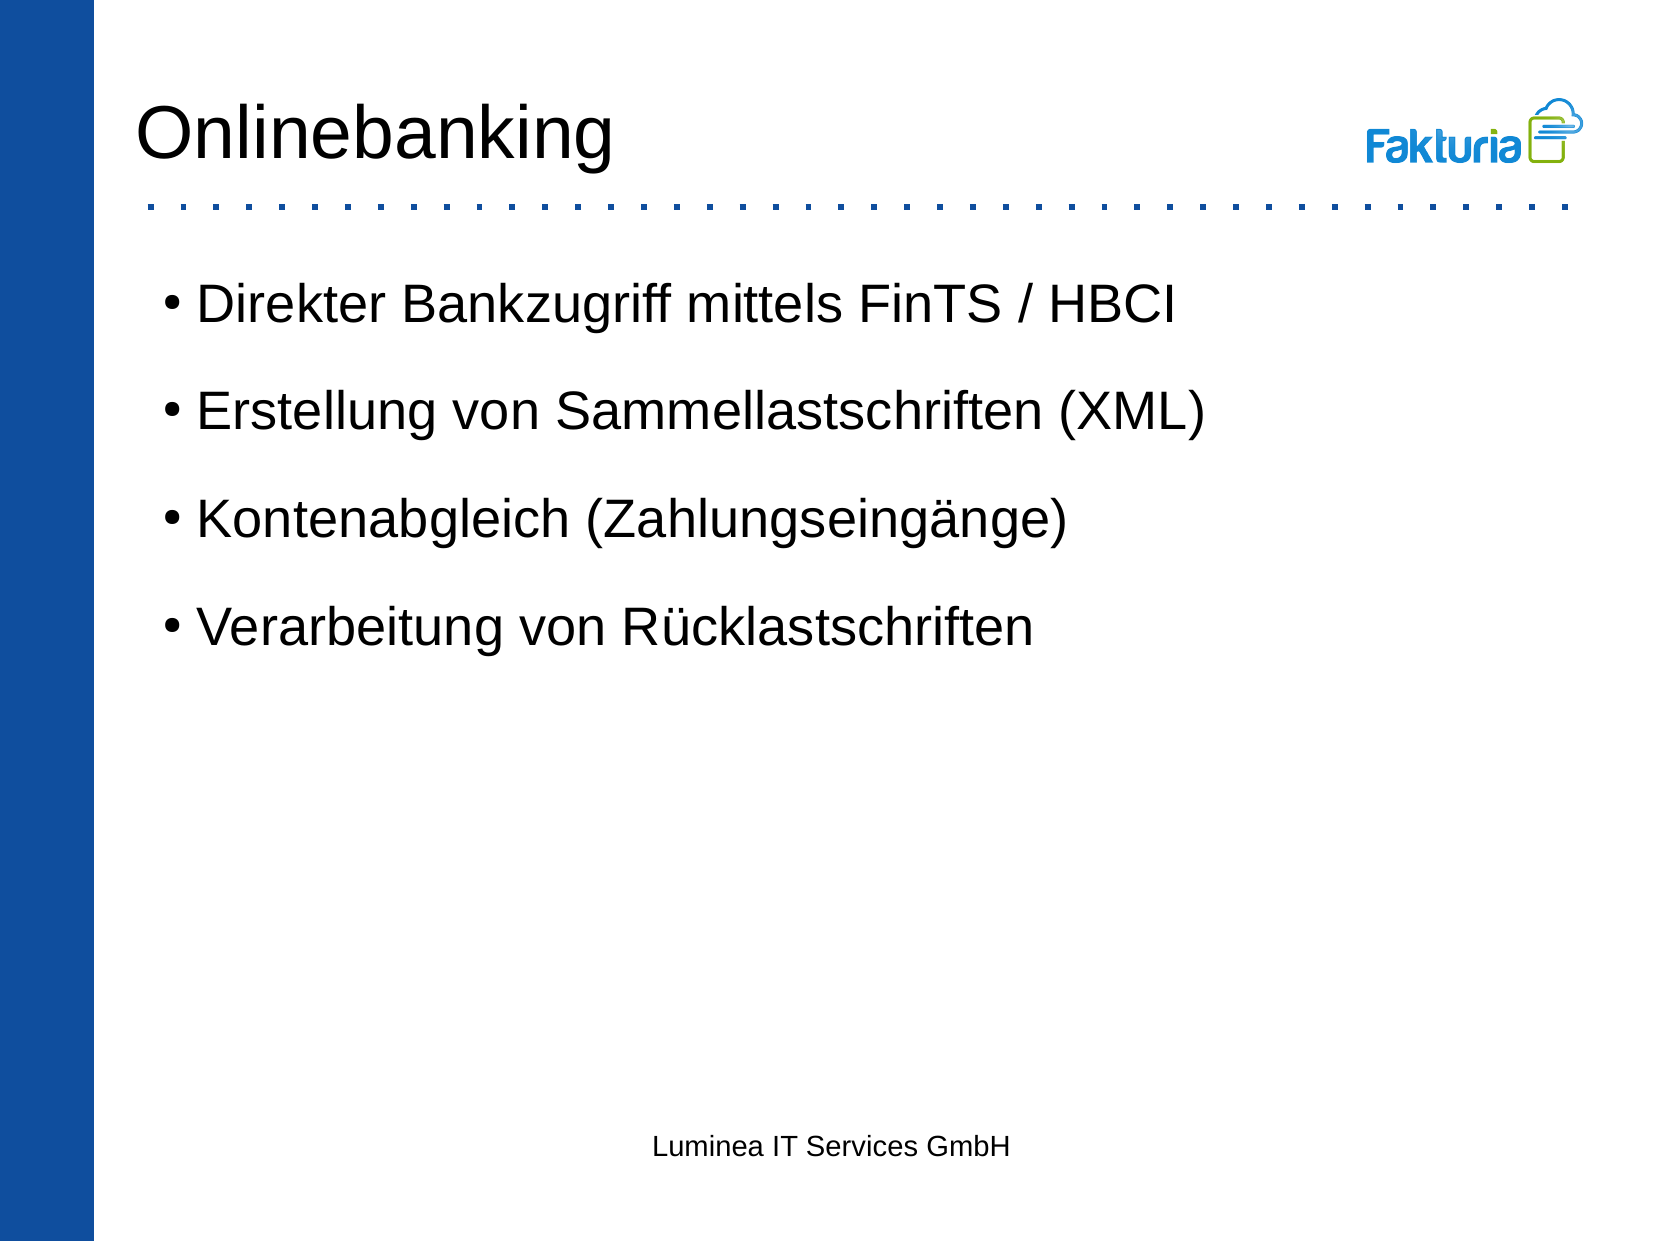

# Onlinebanking
 Direkter Bankzugriff mittels FinTS / HBCI
 Erstellung von Sammellastschriften (XML)
 Kontenabgleich (Zahlungseingänge)
 Verarbeitung von Rücklastschriften
 Luminea IT Services GmbH